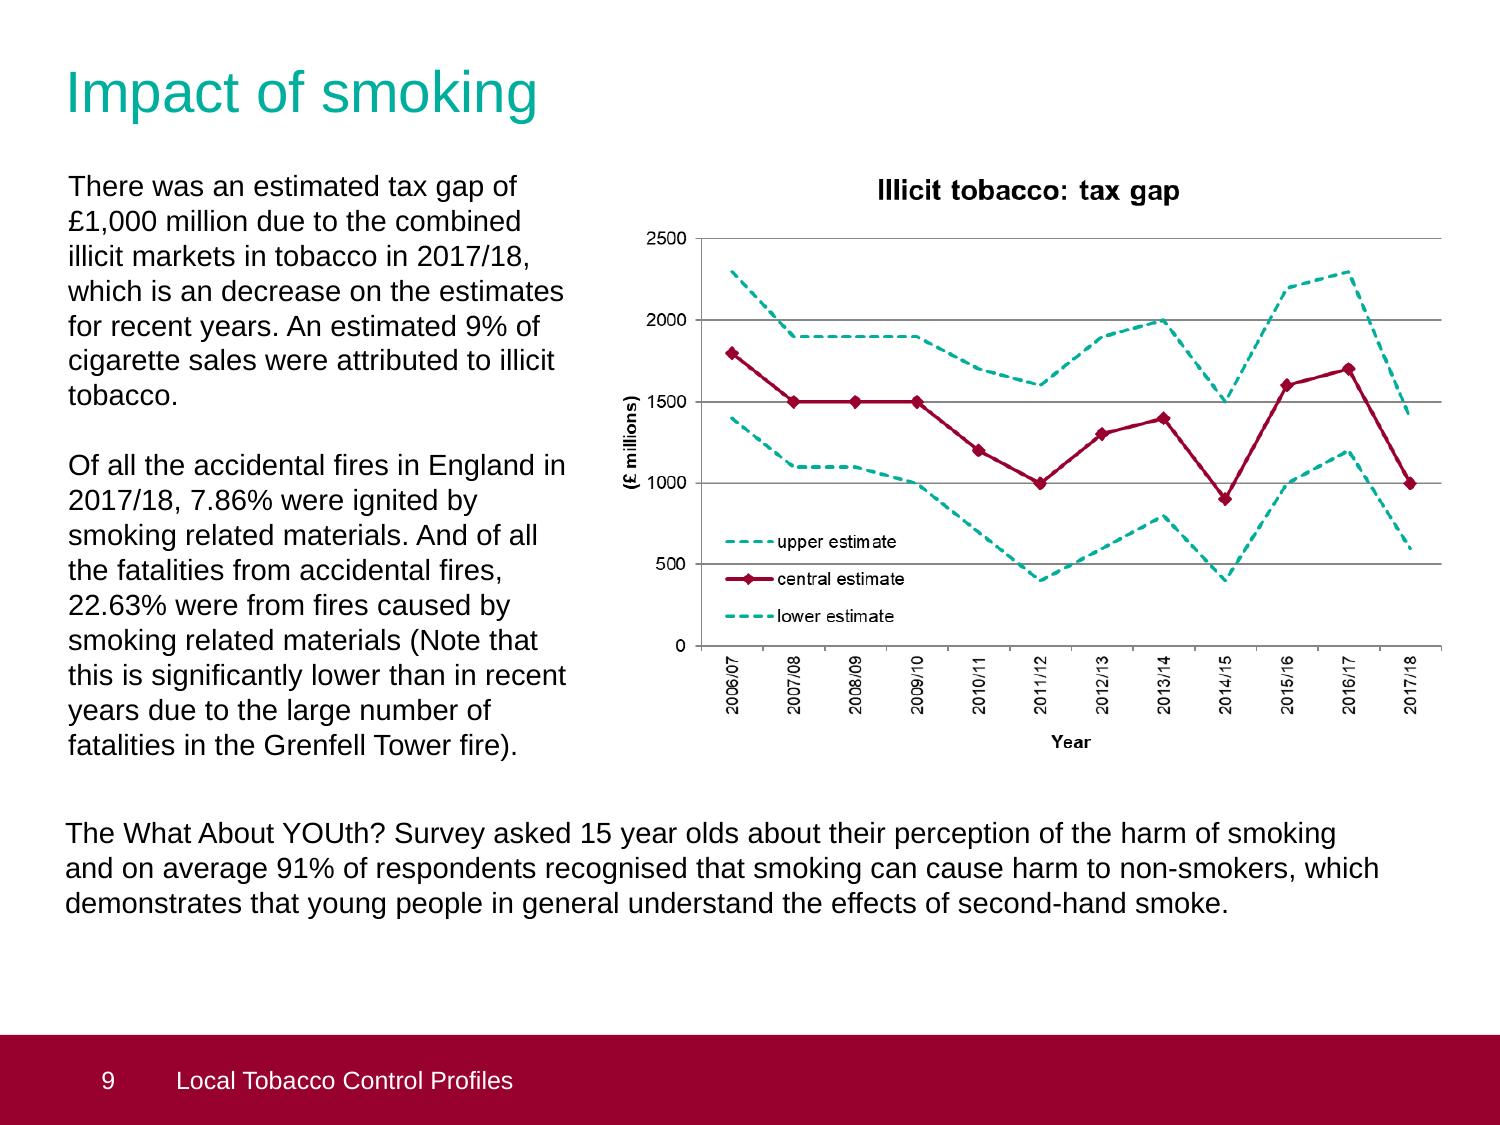

# Impact of smoking
There was an estimated tax gap of £1,000 million due to the combined illicit markets in tobacco in 2017/18, which is an decrease on the estimates for recent years. An estimated 9% of cigarette sales were attributed to illicit
tobacco.
Of all the accidental fires in England in 2017/18, 7.86% were ignited by smoking related materials. And of all the fatalities from accidental fires, 22.63% were from fires caused by smoking related materials (Note that this is significantly lower than in recent years due to the large number of fatalities in the Grenfell Tower fire).
The What About YOUth? Survey asked 15 year olds about their perception of the harm of smoking and on average 91% of respondents recognised that smoking can cause harm to non-smokers, which demonstrates that young people in general understand the effects of second-hand smoke.
Local Tobacco Control Profiles